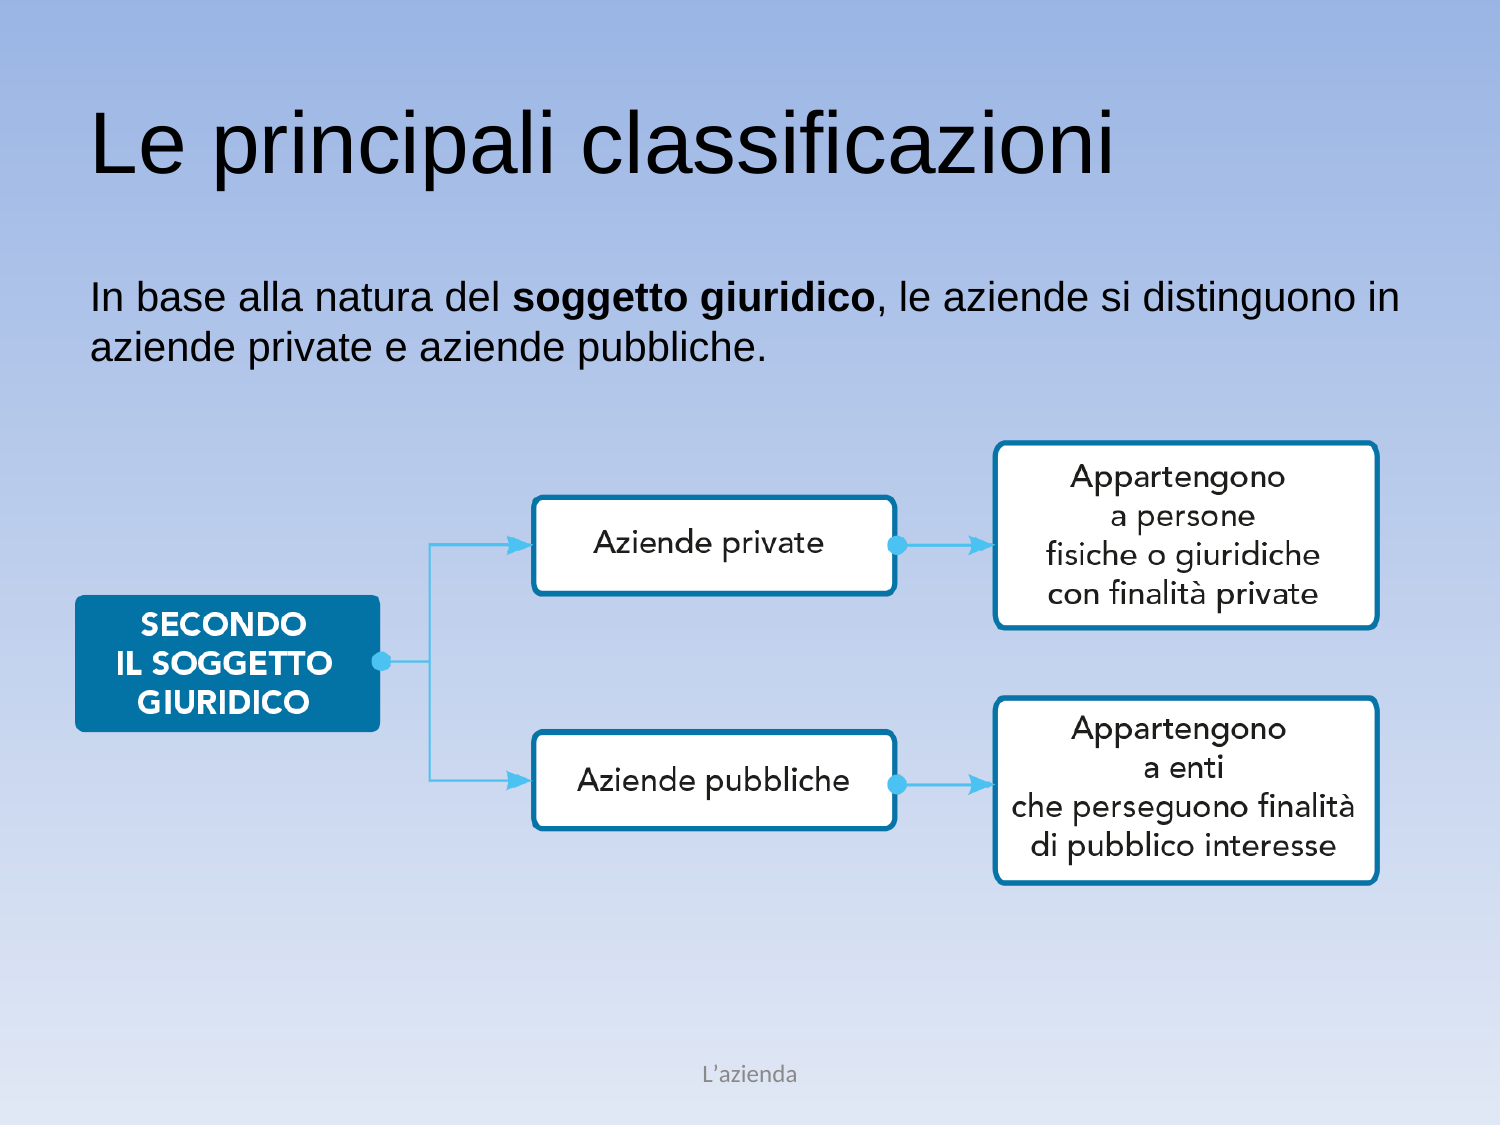

Le principali classificazioni
In base alla natura del soggetto giuridico, le aziende si distinguono in aziende private e aziende pubbliche.
L’azienda